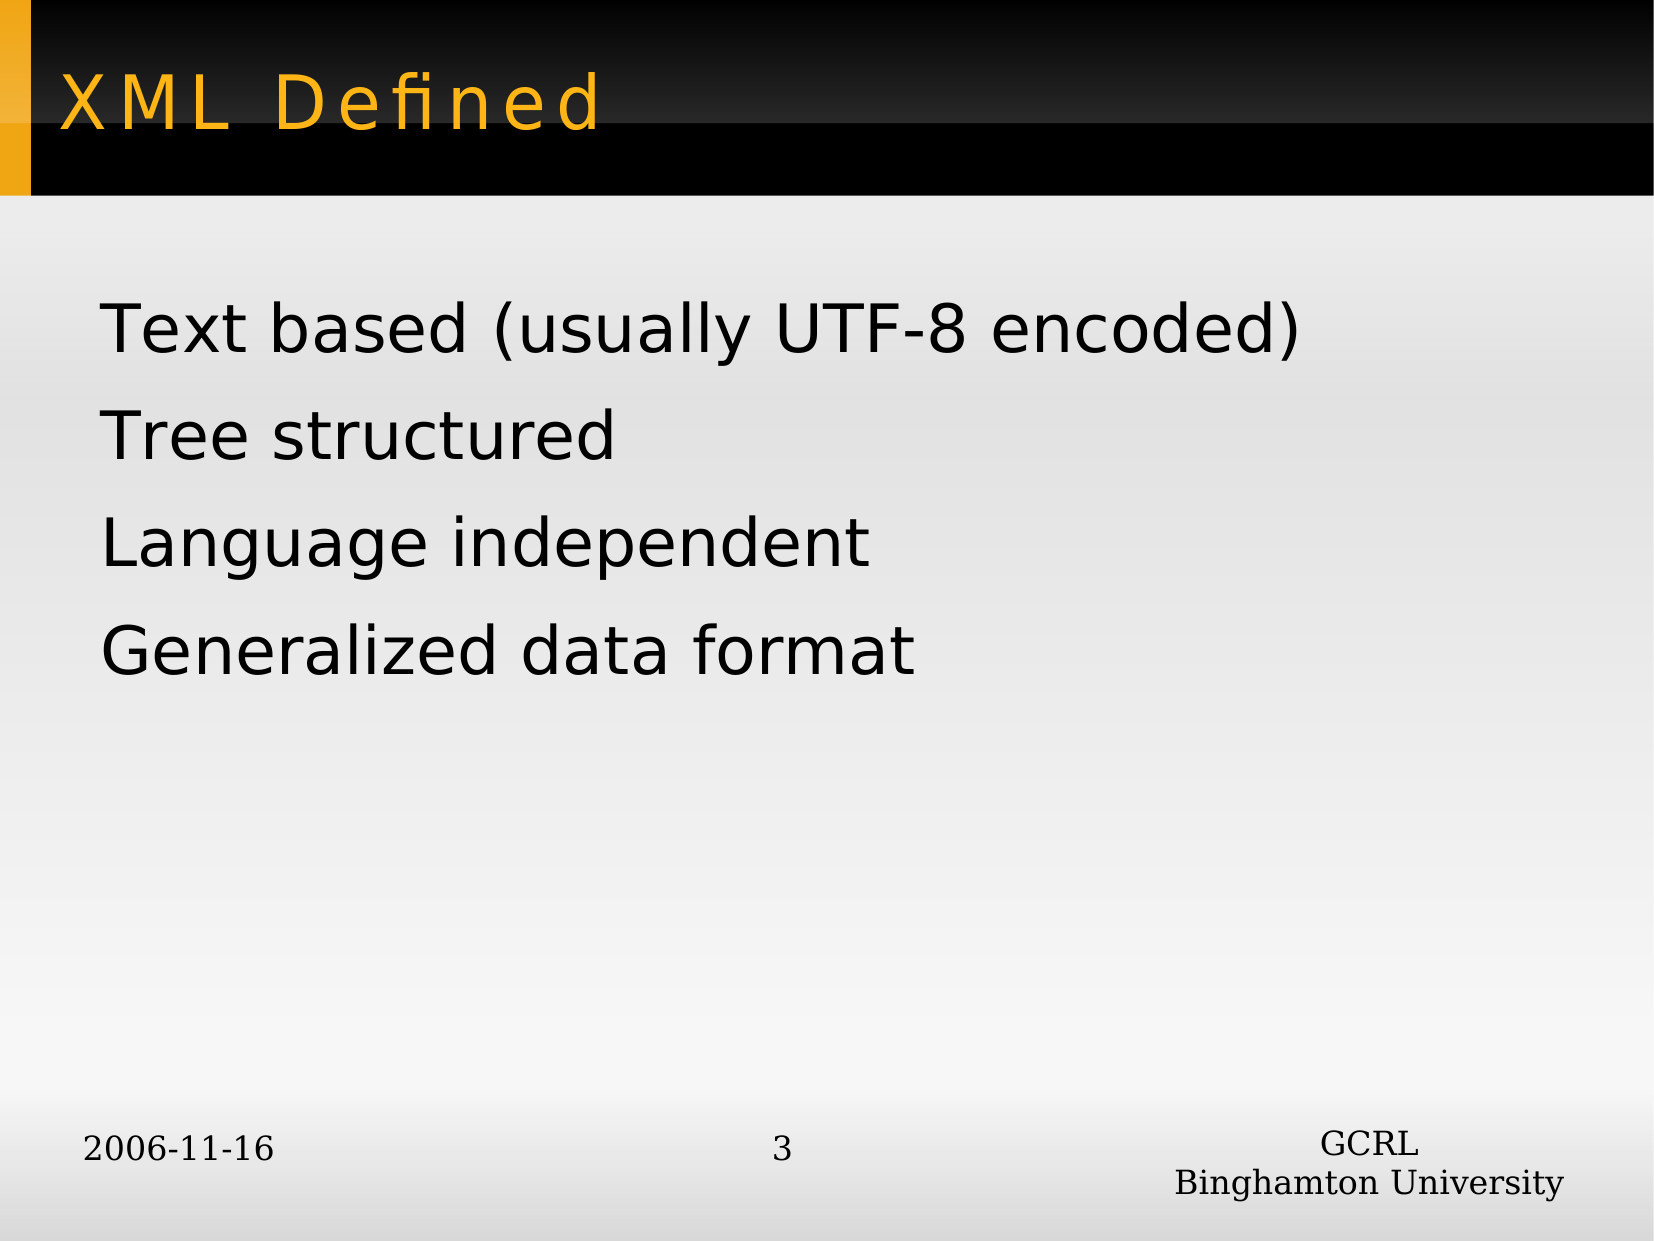

# XML Defined
Text based (usually UTF-8 encoded)
Tree structured
Language independent
Generalized data format
3